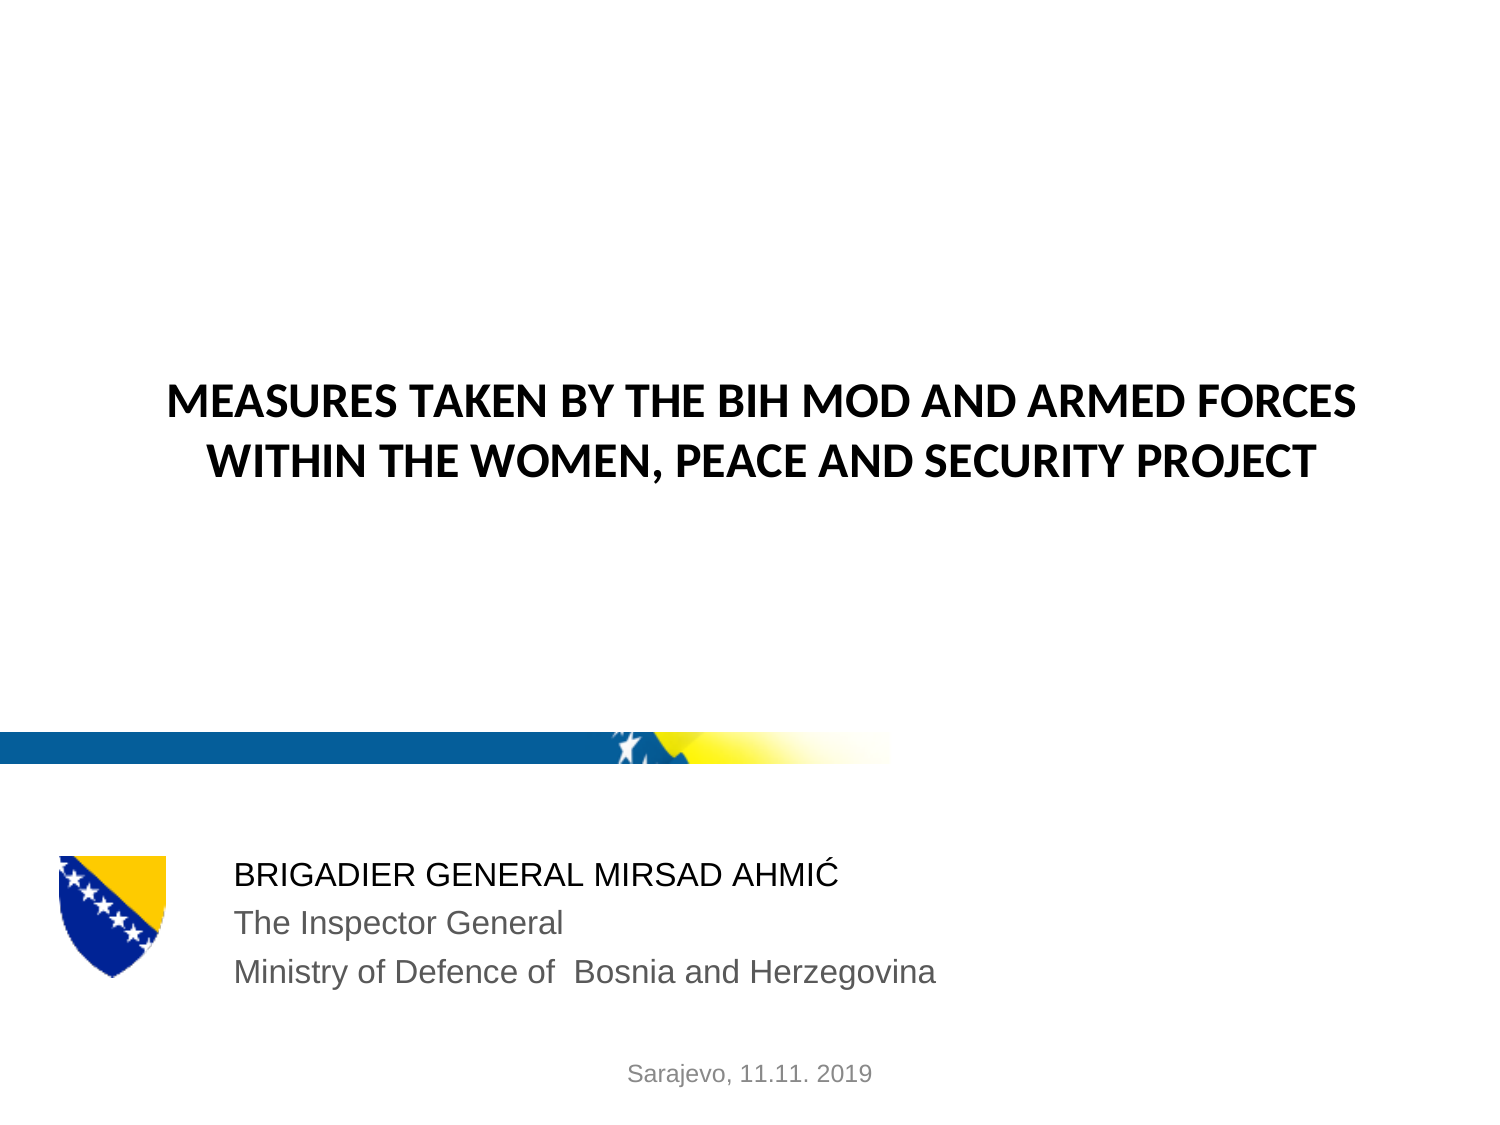

# MEASURES TAKEN BY THE BIH MOD AND ARMED FORCES WITHIN THE WOMEN, PEACE AND SECURITY PROJECT
BRIGADIER GENERAL MIRSAD AHMIĆ
The Inspector General
Ministry of Defence of Bosnia and Herzegovina
Sarajevo, 11.11. 2019